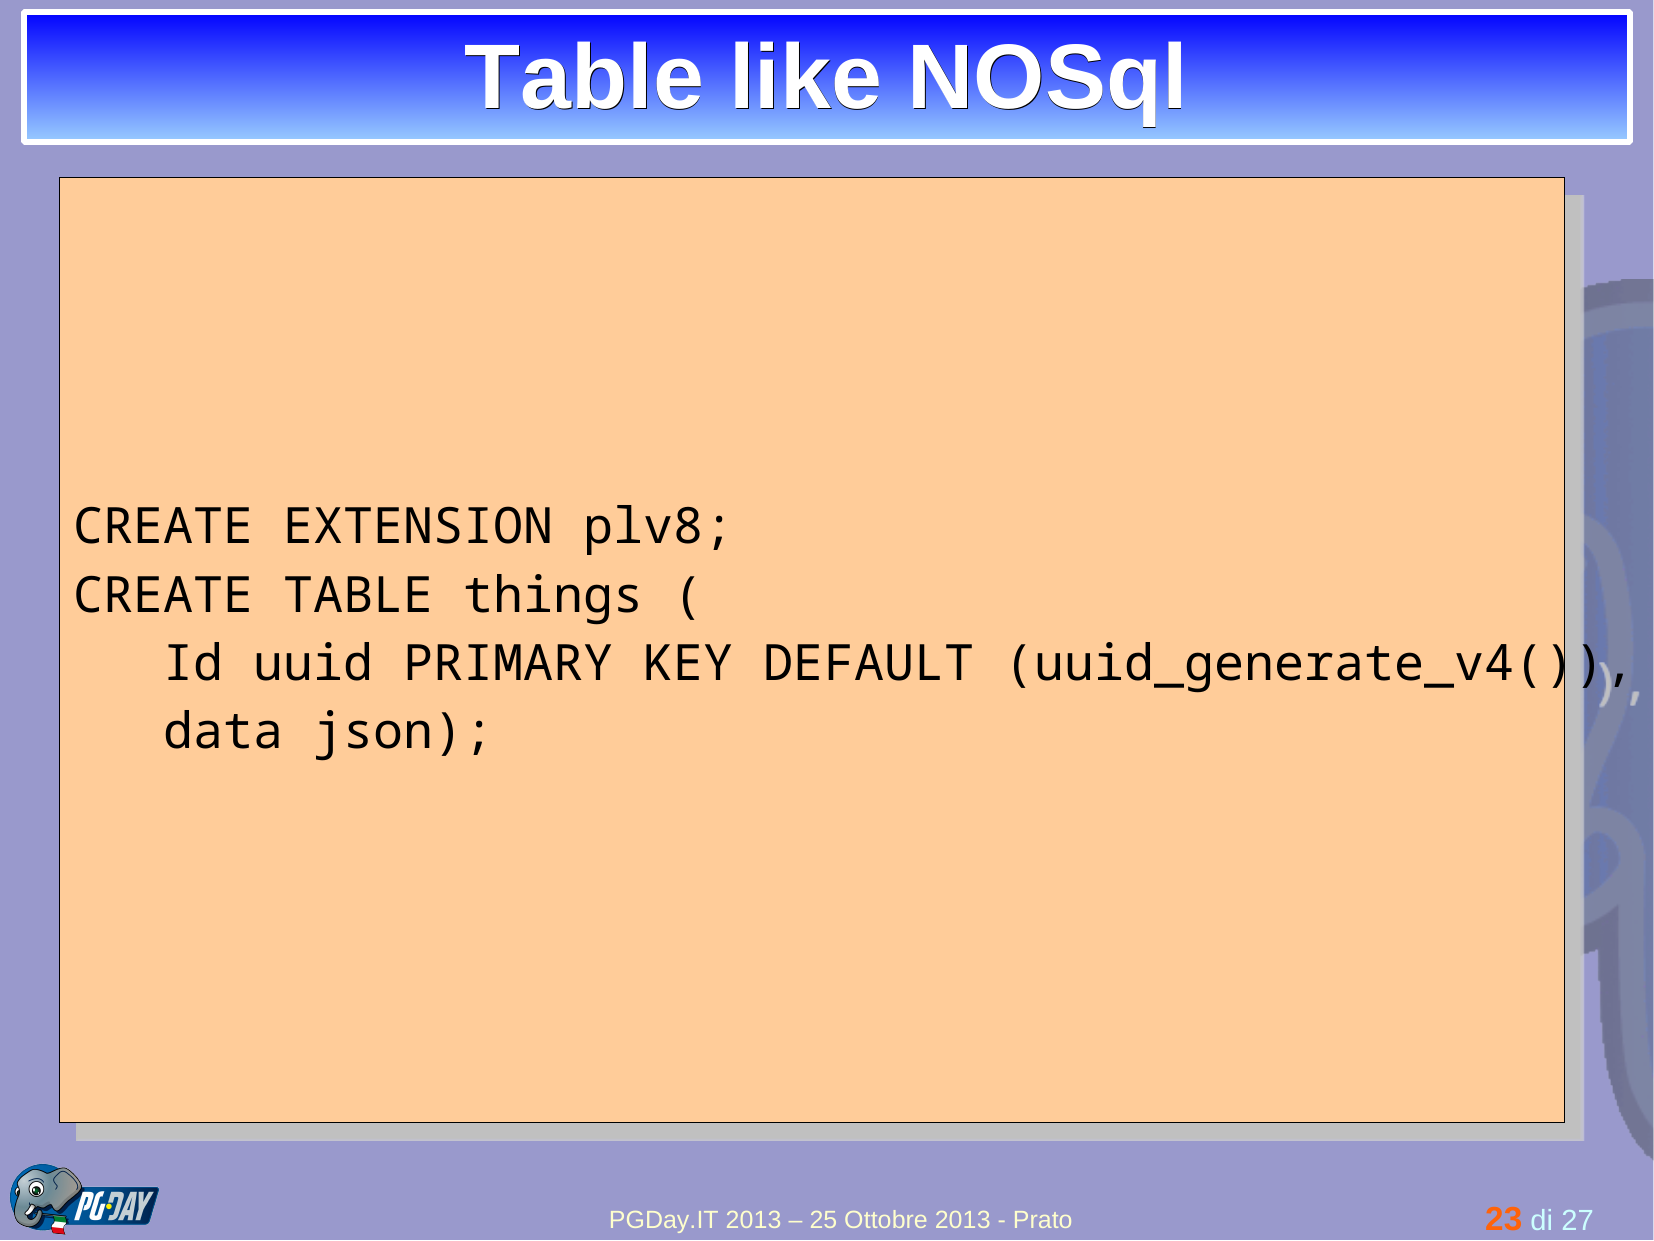

# Table like NOSql
CREATE EXTENSION plv8;
CREATE TABLE things (
 Id uuid PRIMARY KEY DEFAULT (uuid_generate_v4()),
 data json);